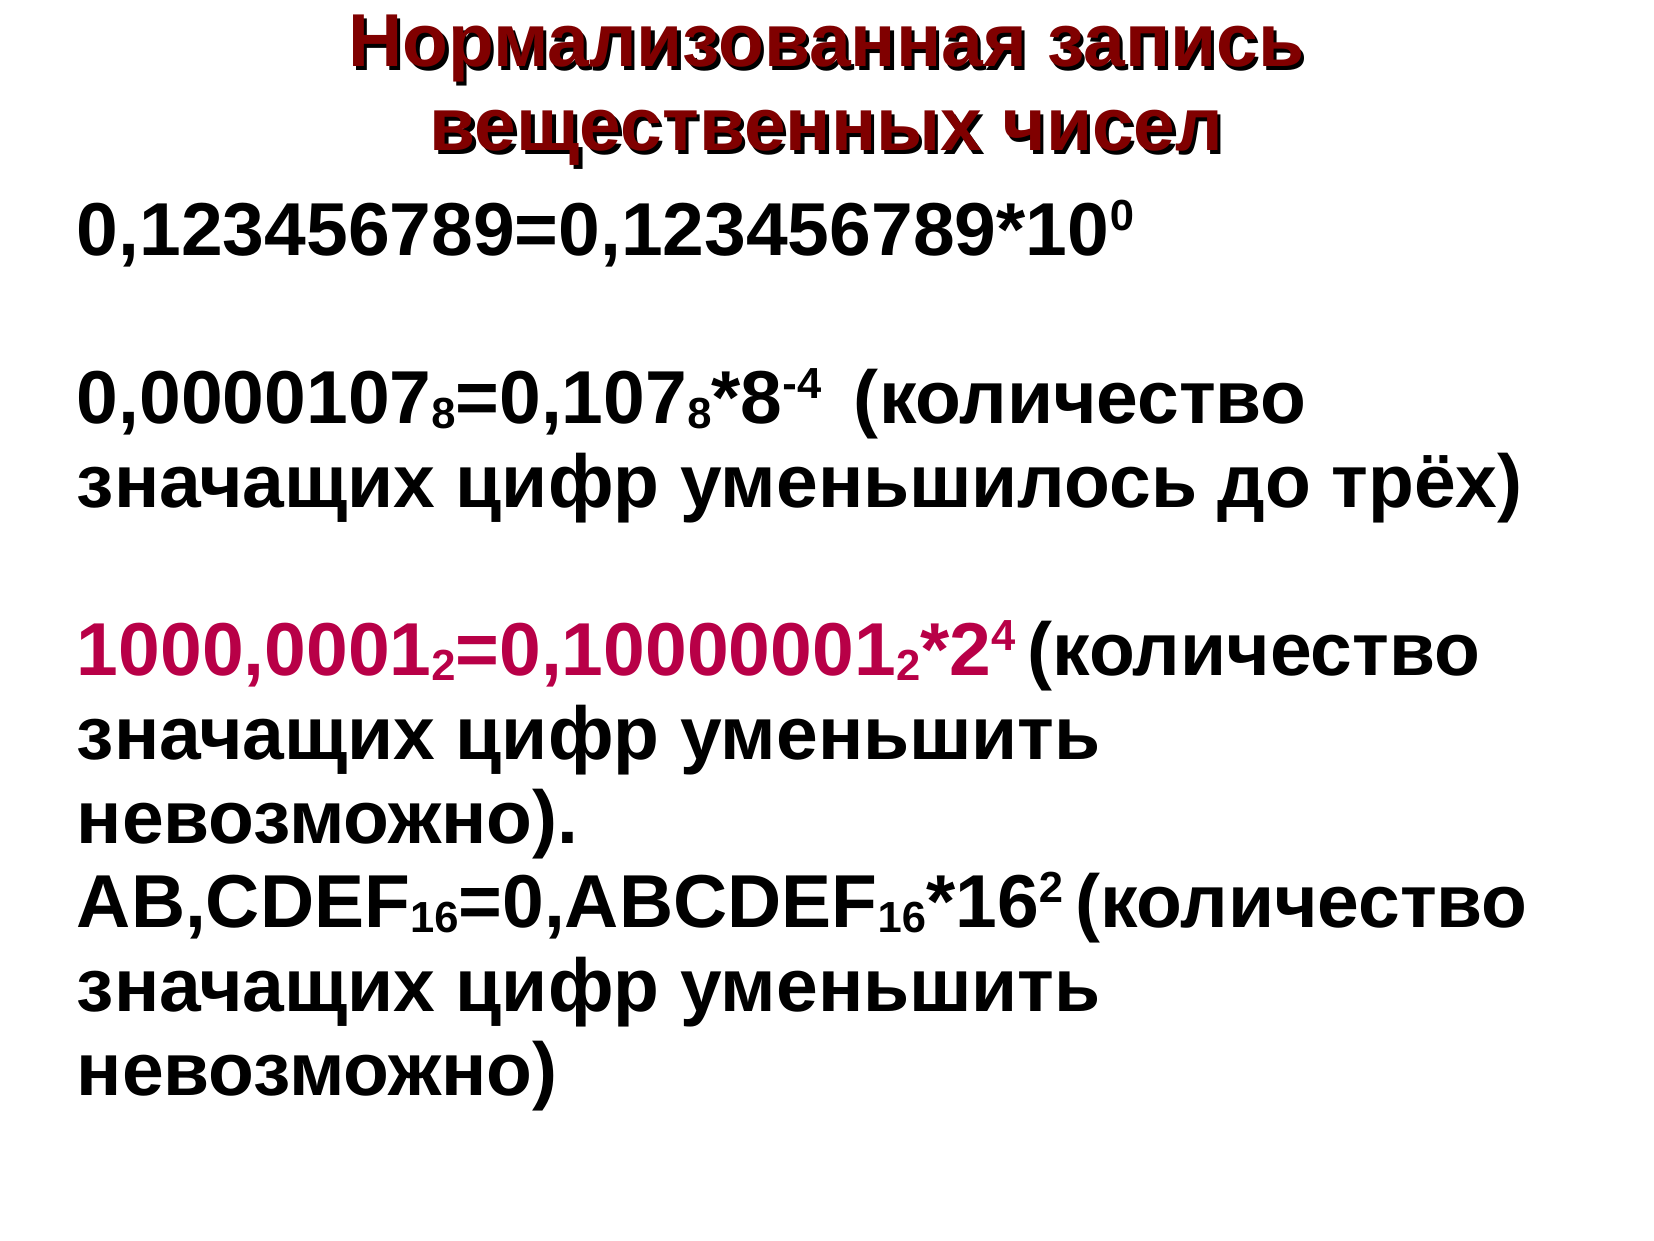

Нормализованная запись вещественных чисел
0,123456789=0,123456789*100
0,00001078=0,1078*8-4 (количество значащих цифр уменьшилось до трёх)
1000,00012=0,100000012*24 (количество значащих цифр уменьшить невозможно).
AB,CDEF16=0,ABCDEF16*162 (количество
значащих цифр уменьшить невозможно)